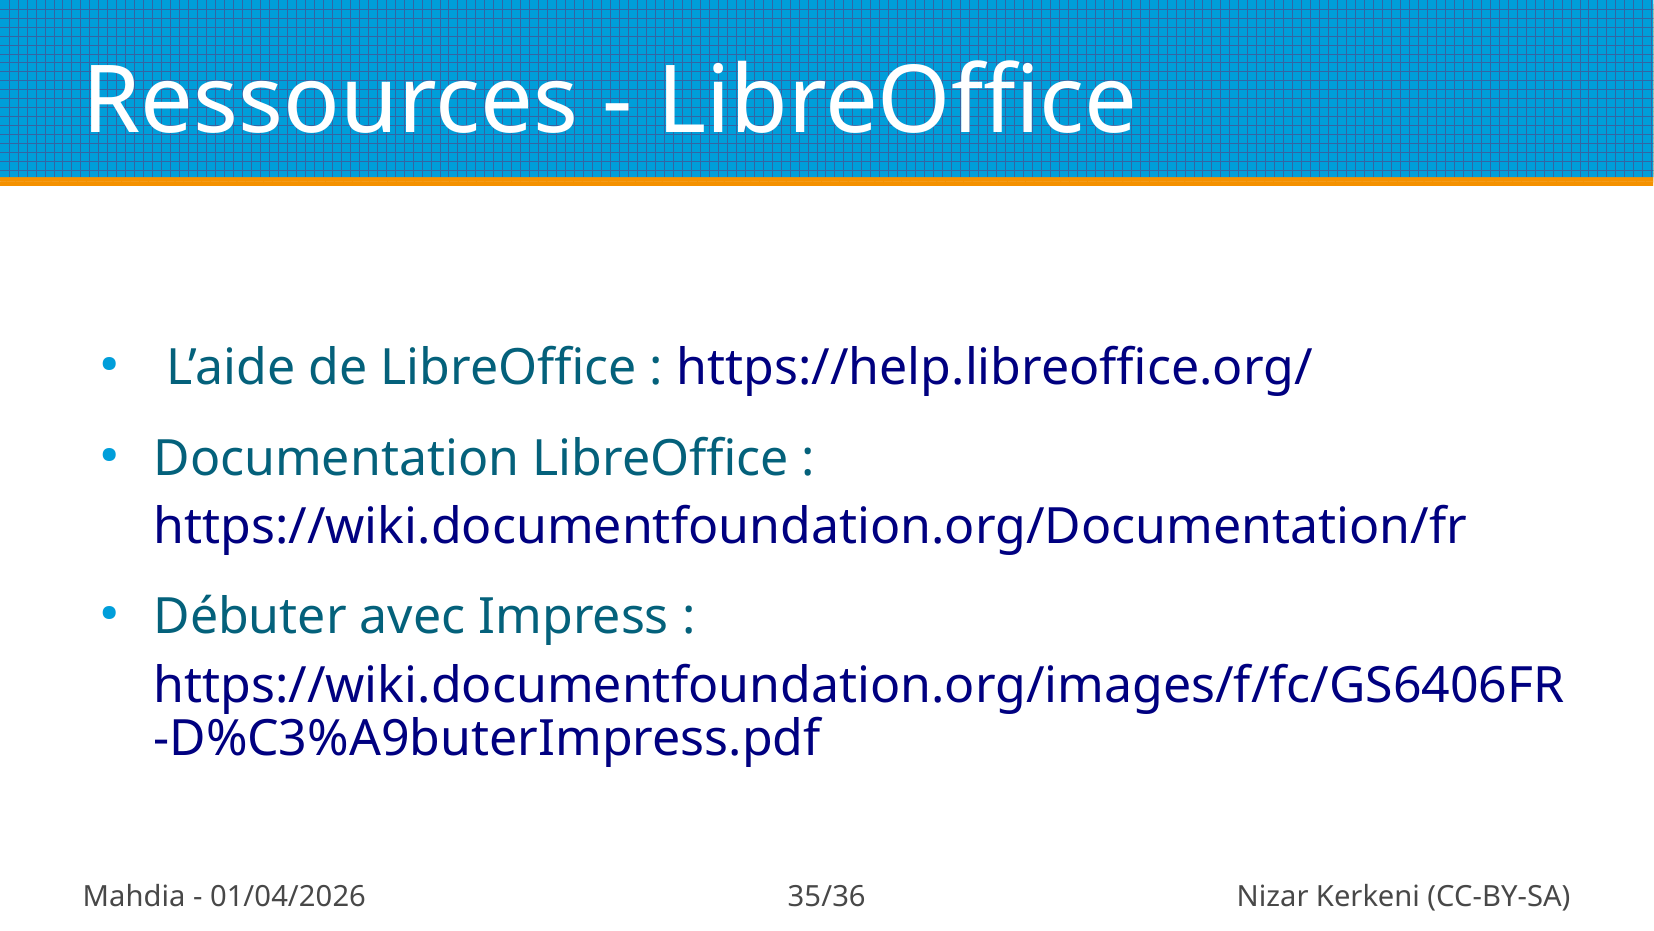

# Ressources - LibreOffice
 L’aide de LibreOffice : https://help.libreoffice.org/
Documentation LibreOffice : https://wiki.documentfoundation.org/Documentation/fr
Débuter avec Impress : https://wiki.documentfoundation.org/images/f/fc/GS6406FR-D%C3%A9buterImpress.pdf
Mahdia - 01/04/2026
35